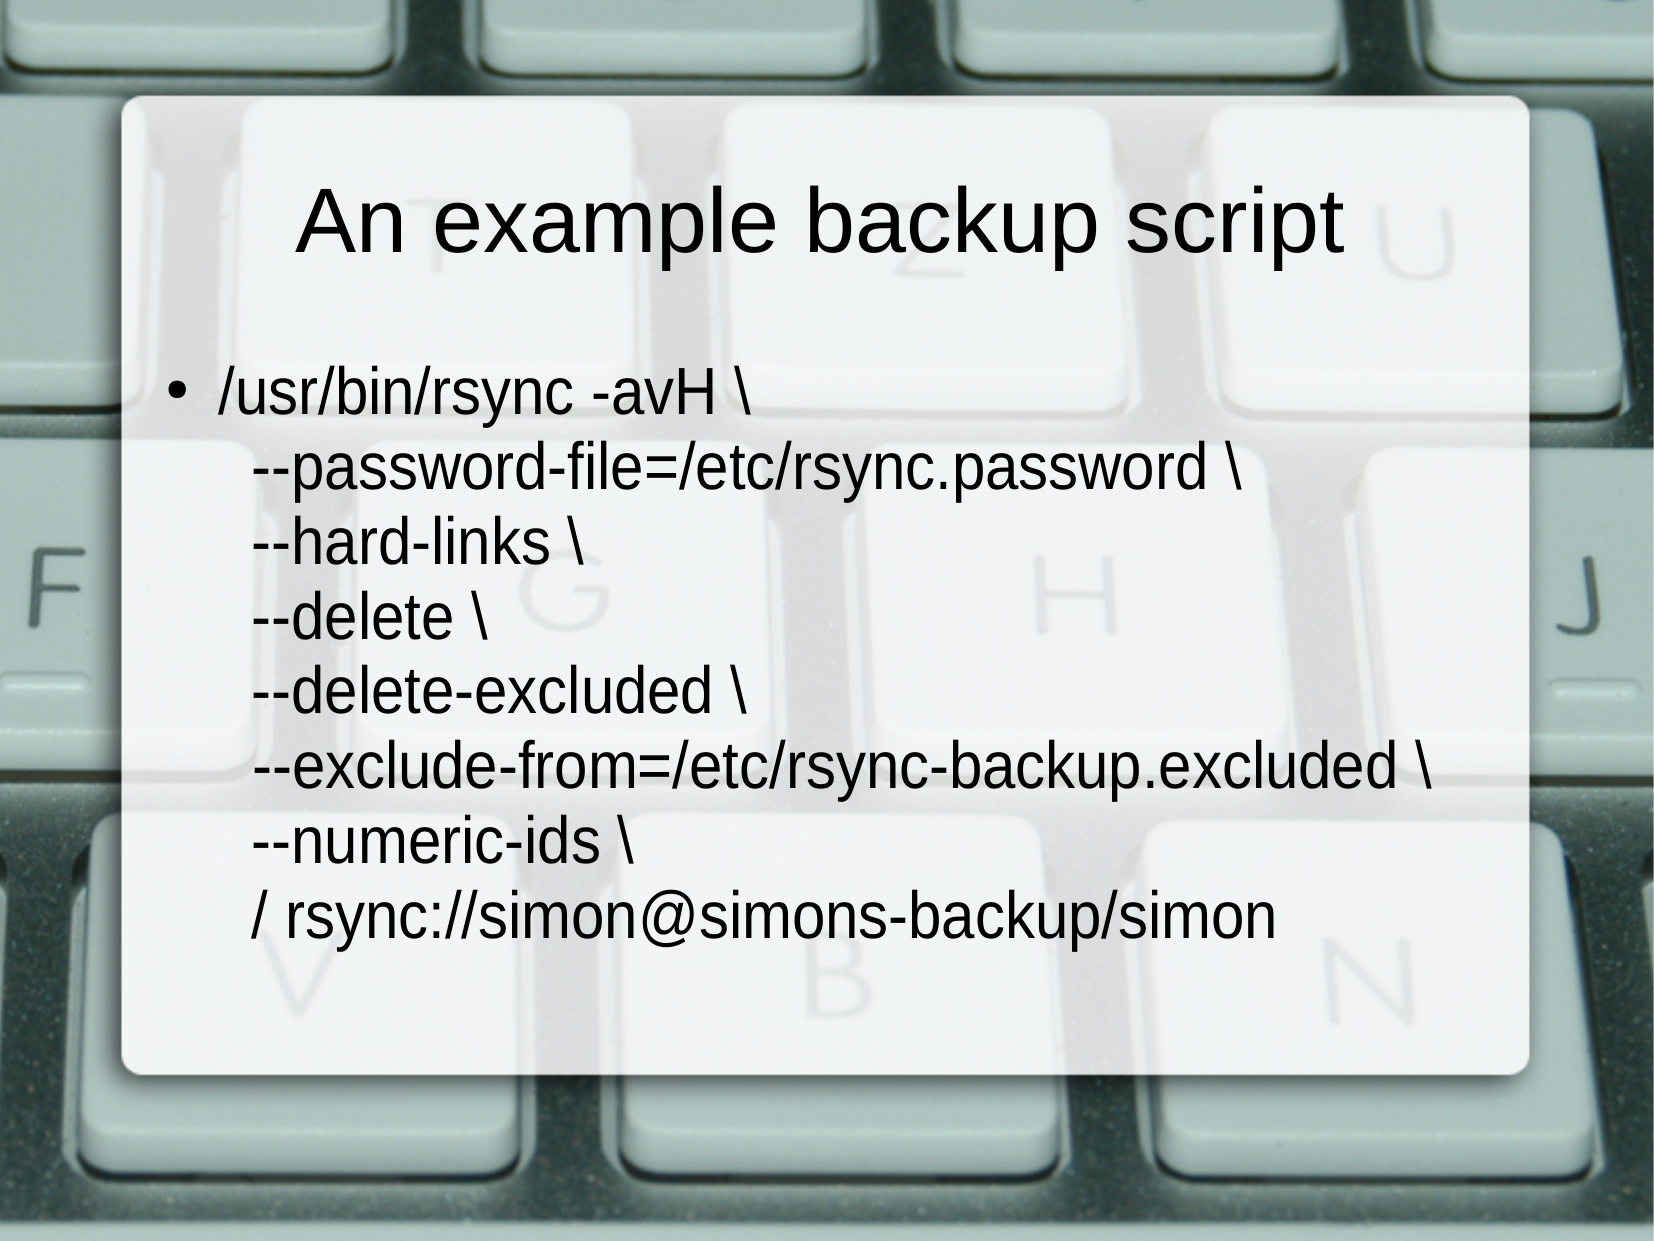

# An example backup script
/usr/bin/rsync -avH \
 --password-file=/etc/rsync.password \
 --hard-links \
 --delete \
 --delete-excluded \
 --exclude-from=/etc/rsync-backup.excluded \
 --numeric-ids \
 / rsync://simon@simons-backup/simon